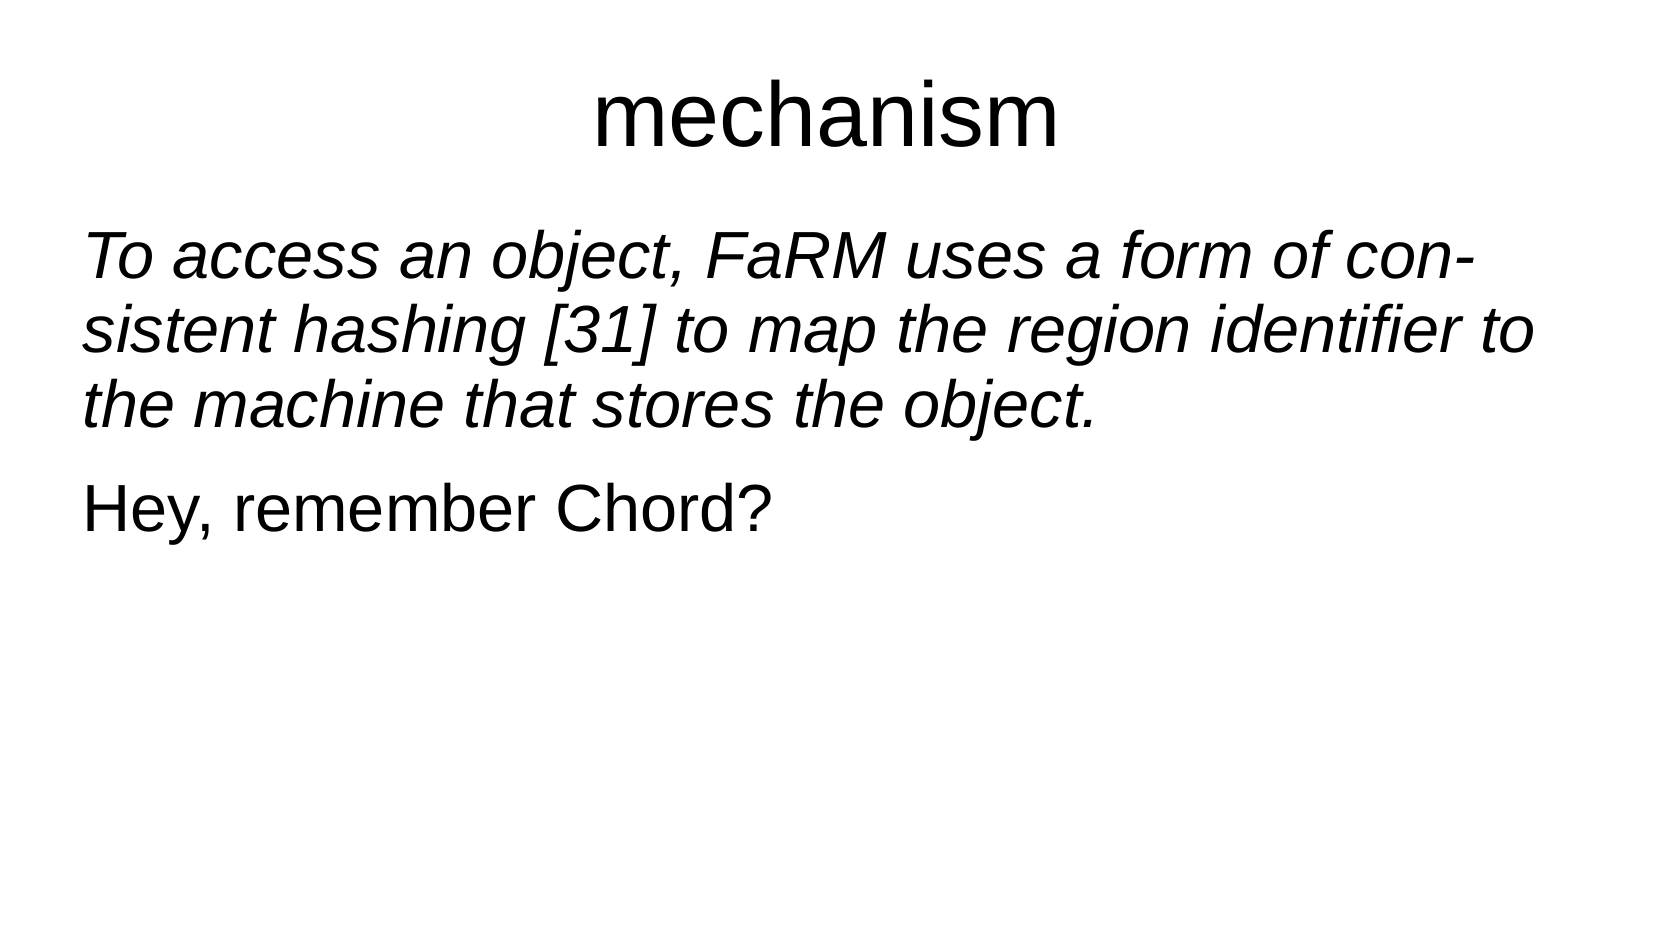

# mechanism
To access an object, FaRM uses a form of con- sistent hashing [31] to map the region identifier to the machine that stores the object.
Hey, remember Chord?